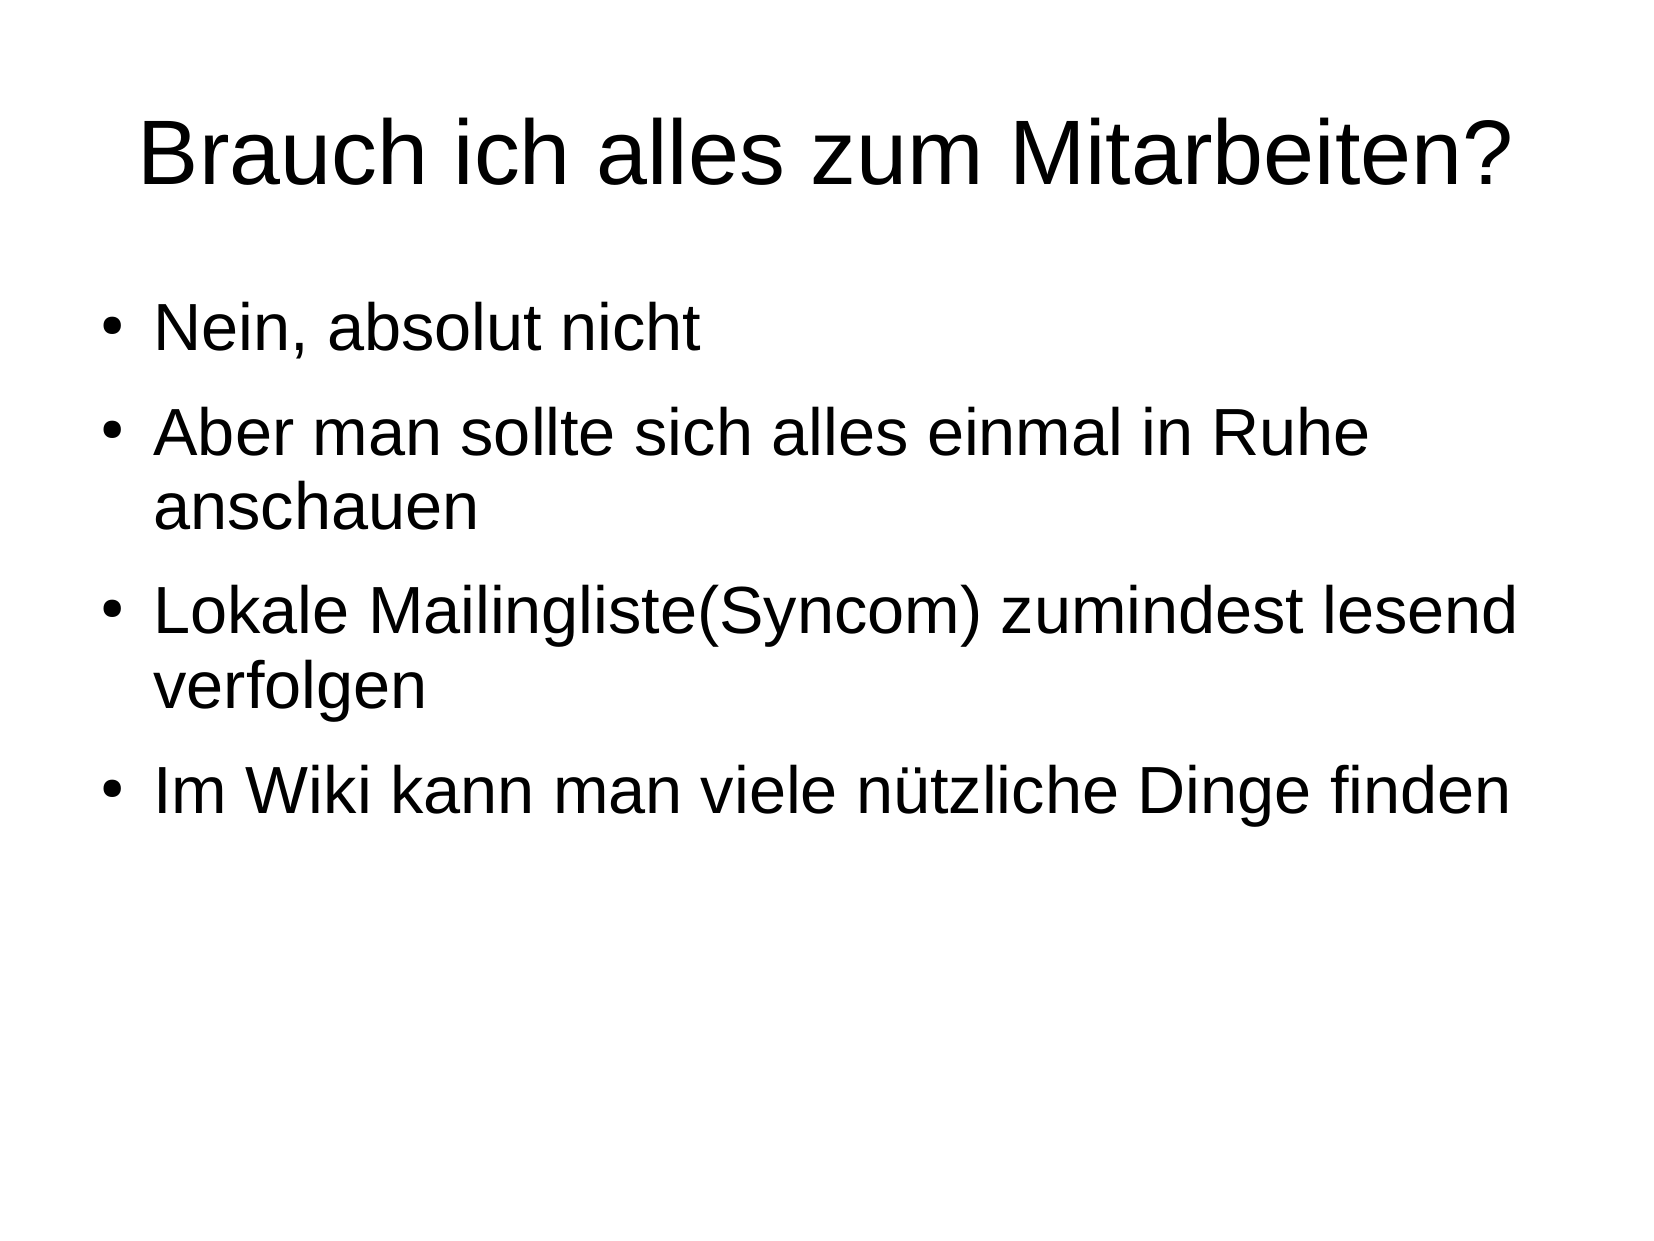

# Brauch ich alles zum Mitarbeiten?
Nein, absolut nicht
Aber man sollte sich alles einmal in Ruhe anschauen
Lokale Mailingliste(Syncom) zumindest lesend verfolgen
Im Wiki kann man viele nützliche Dinge finden